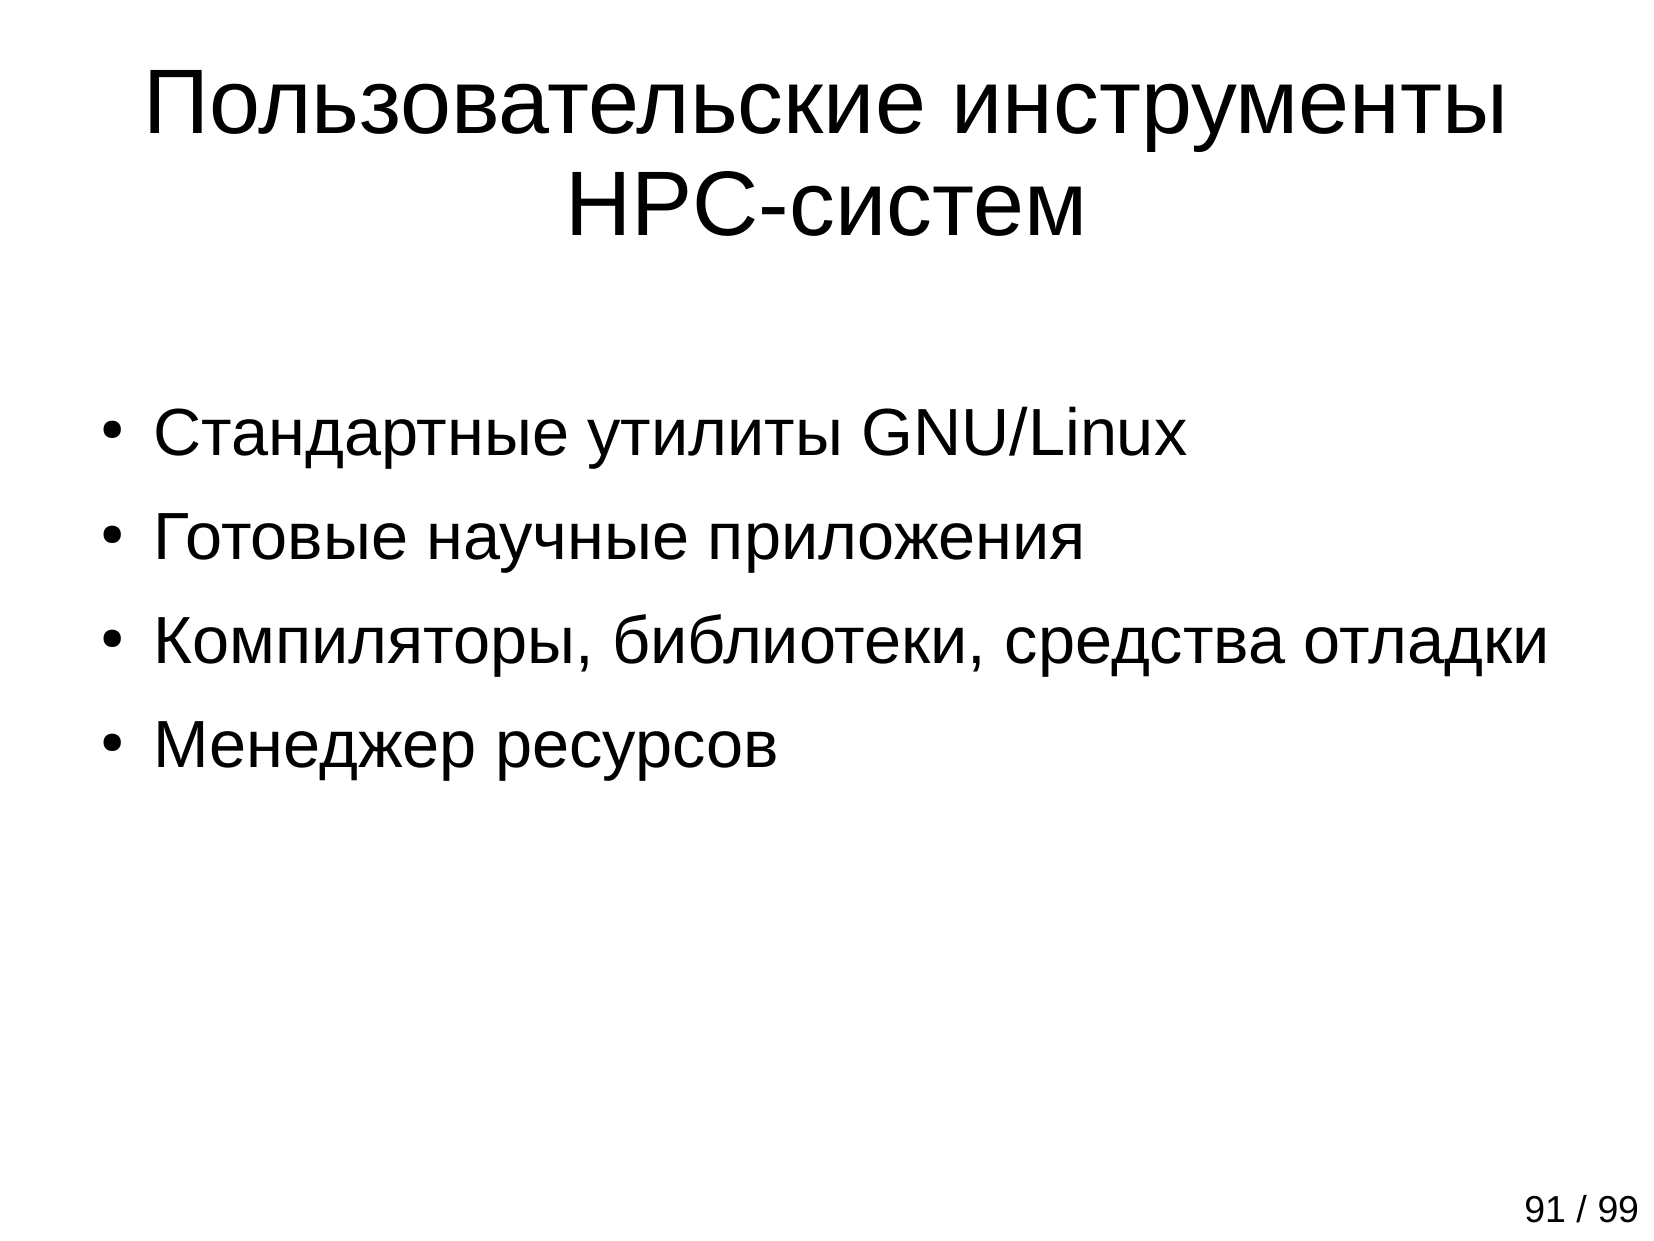

# Пользовательские инструменты HPC-систем
Стандартные утилиты GNU/Linux
Готовые научные приложения
Компиляторы, библиотеки, средства отладки
Менеджер ресурсов